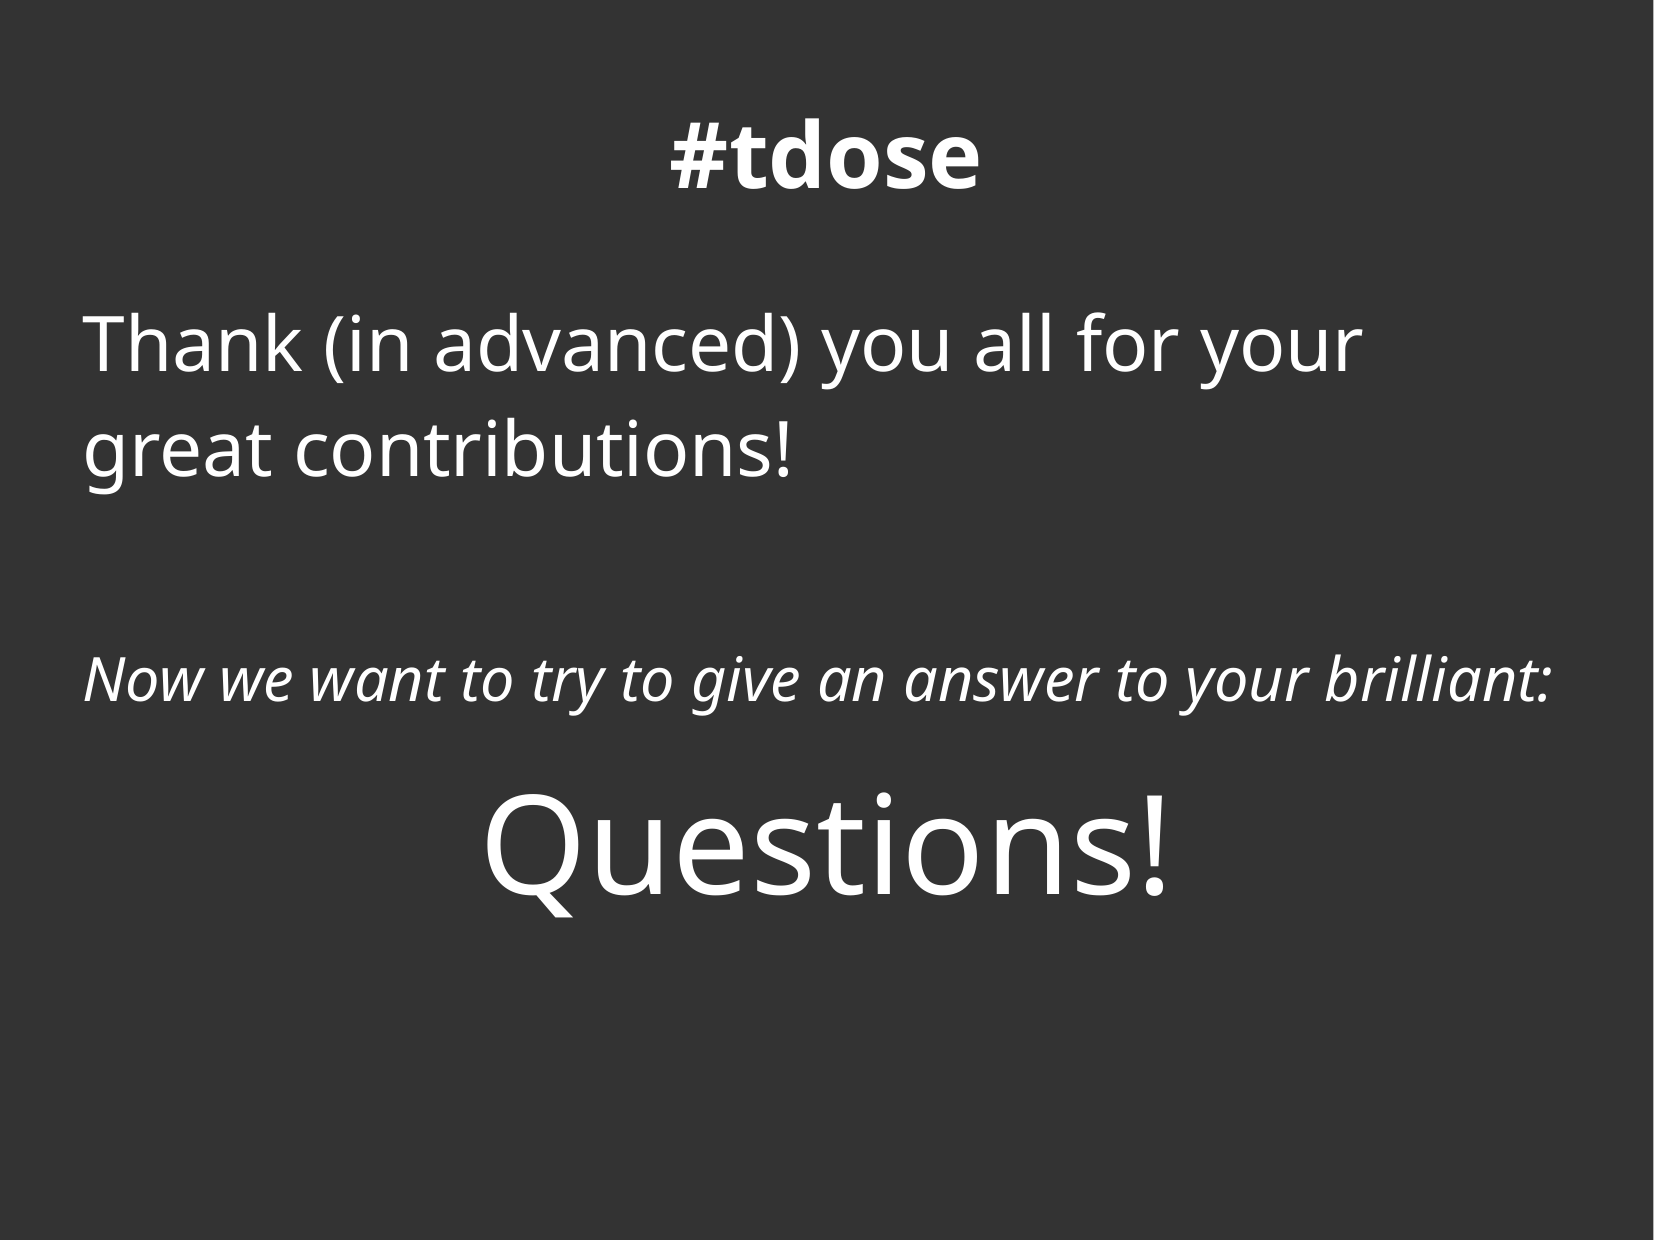

# #tdose
Thank (in advanced) you all for your great contributions!
Now we want to try to give an answer to your brilliant:
Questions!